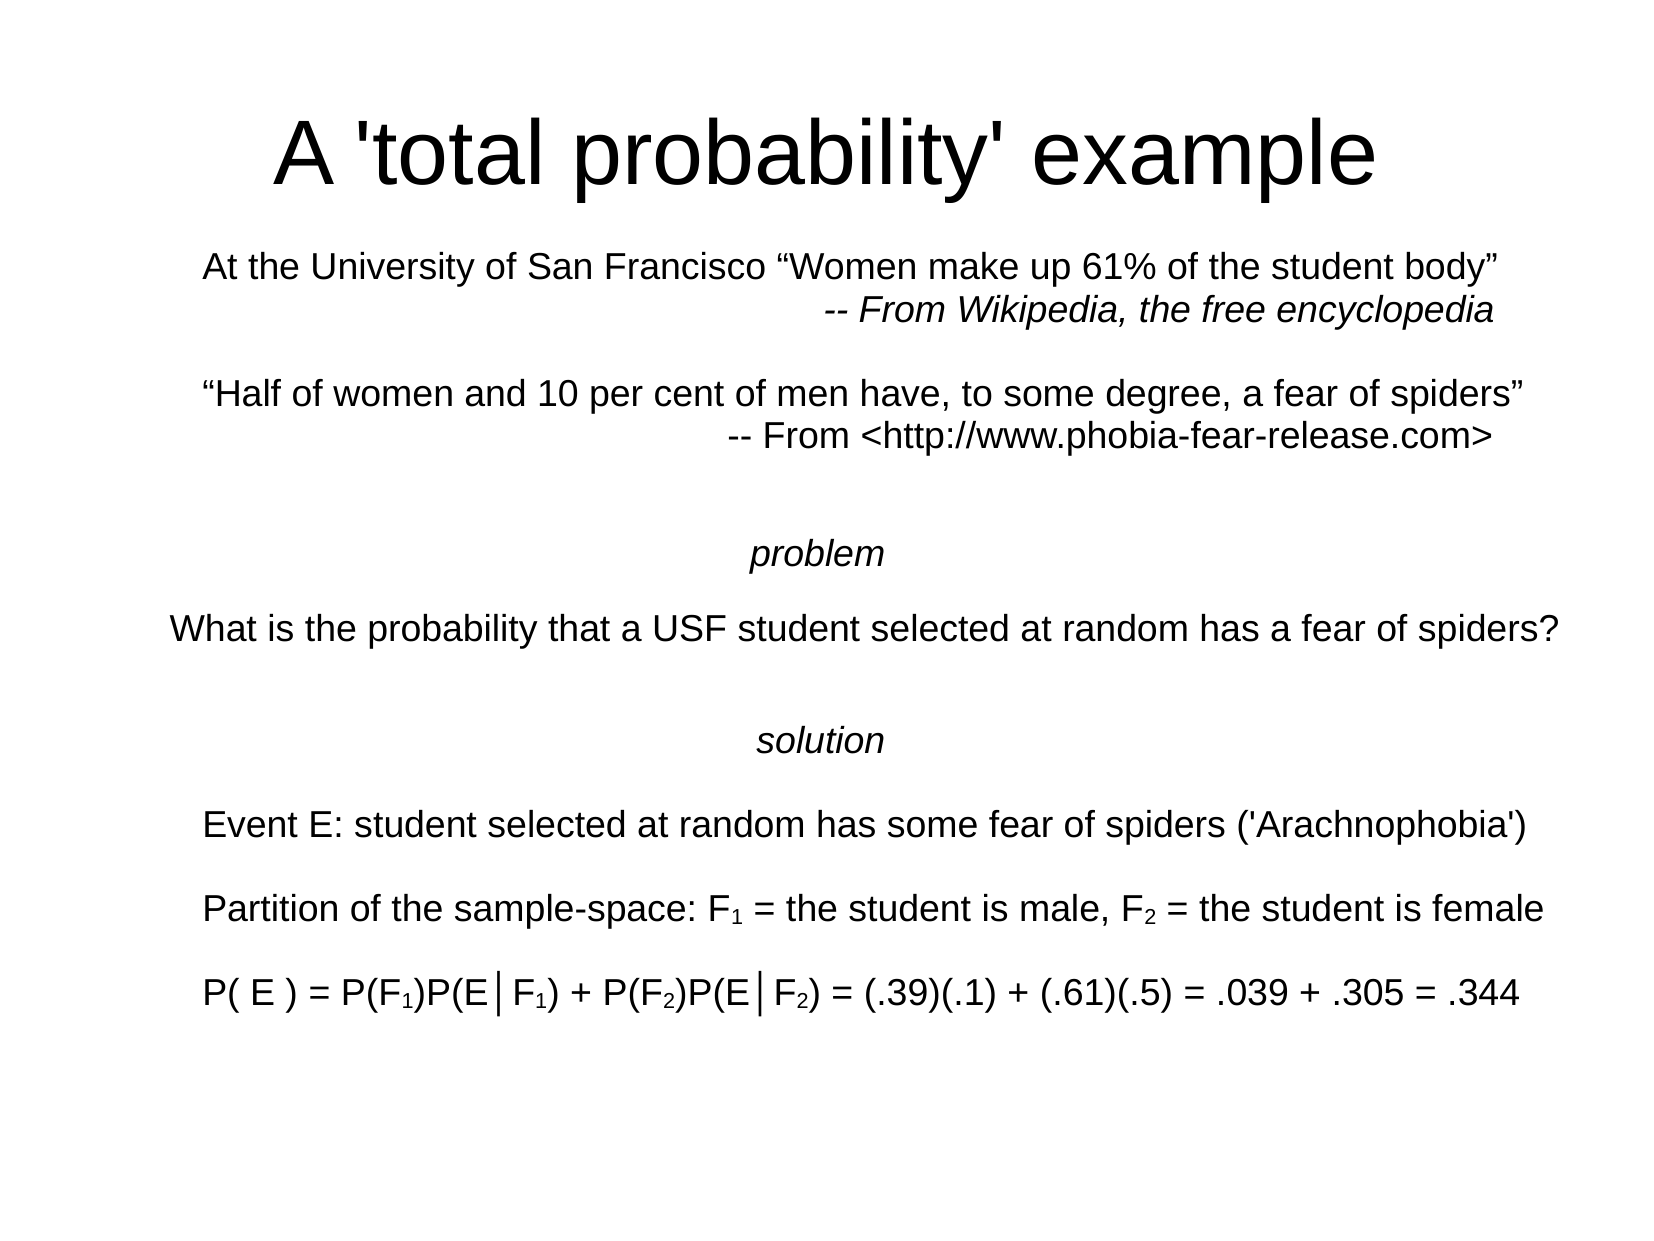

# A 'total probability' example
At the University of San Francisco “Women make up 61% of the student body”
								 -- From Wikipedia, the free encyclopedia
“Half of women and 10 per cent of men have, to some degree, a fear of spiders”
							-- From <http://www.phobia-fear-release.com>
problem
What is the probability that a USF student selected at random has a fear of spiders?
Event E: student selected at random has some fear of spiders ('Arachnophobia')
Partition of the sample-space: F1 = the student is male, F2 = the student is female
P( E ) = P(F1)P(E│F1) + P(F2)P(E│F2) = (.39)(.1) + (.61)(.5) = .039 + .305 = .344
solution